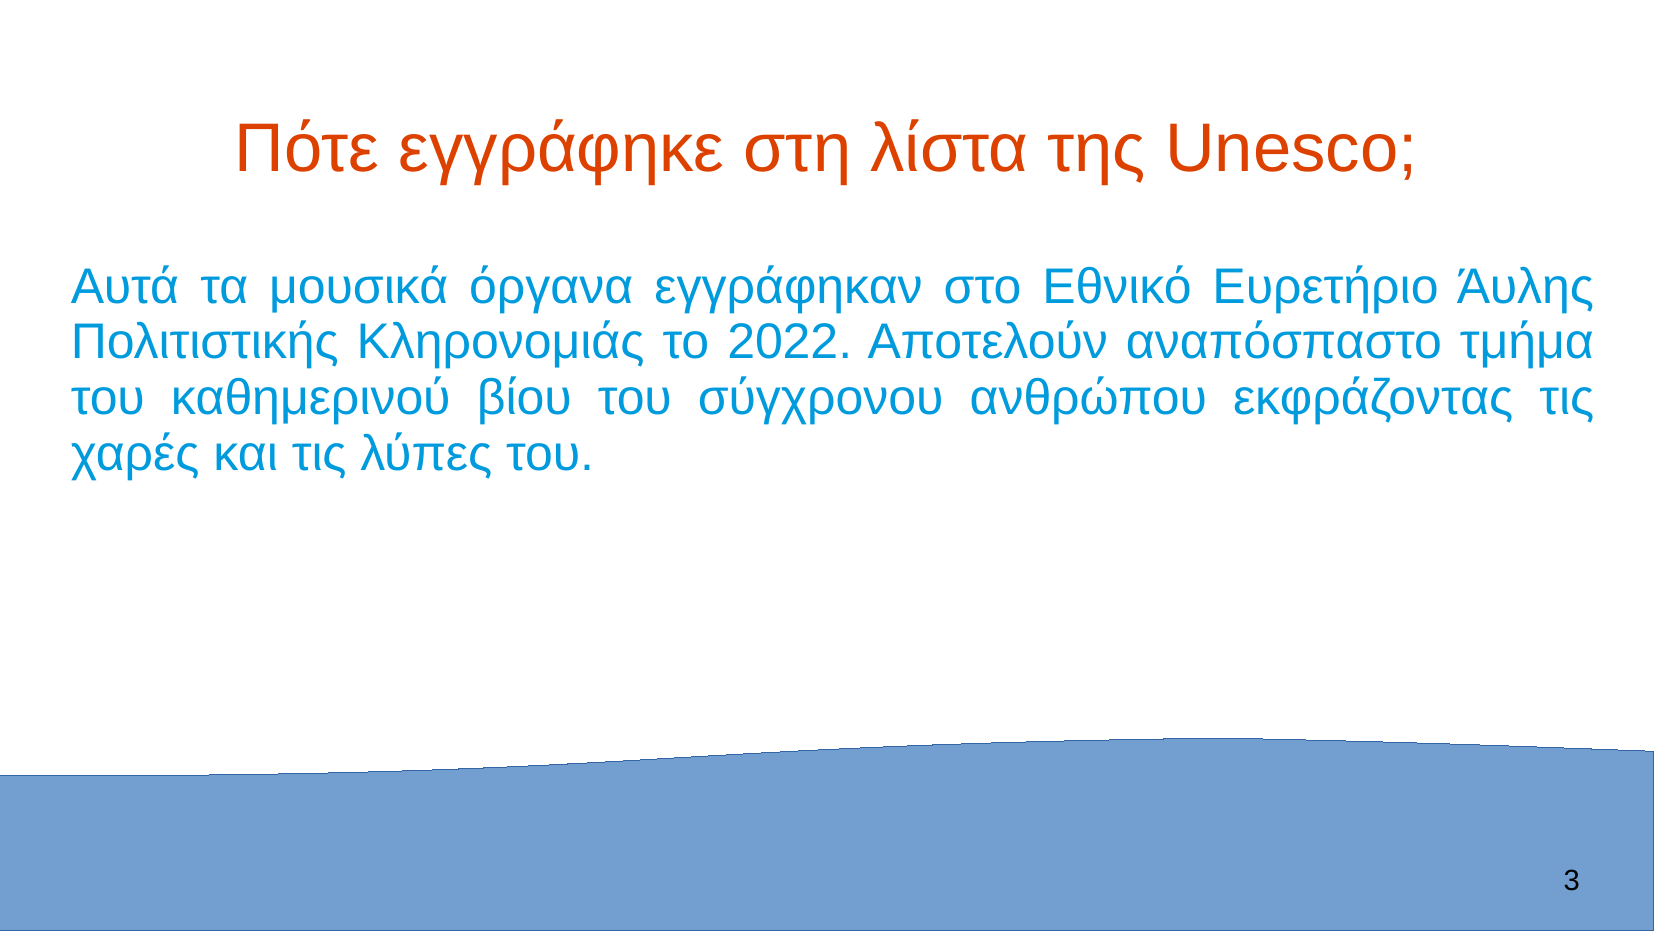

# Πότε εγγράφηκε στη λίστα της Unesco;
Αυτά τα μουσικά όργανα εγγράφηκαν στο Εθνικό Ευρετήριο Άυλης Πολιτιστικής Κληρονομιάς το 2022. Αποτελούν αναπόσπαστο τμήμα του καθημερινού βίου του σύγχρονου ανθρώπου εκφράζοντας τις χαρές και τις λύπες του.